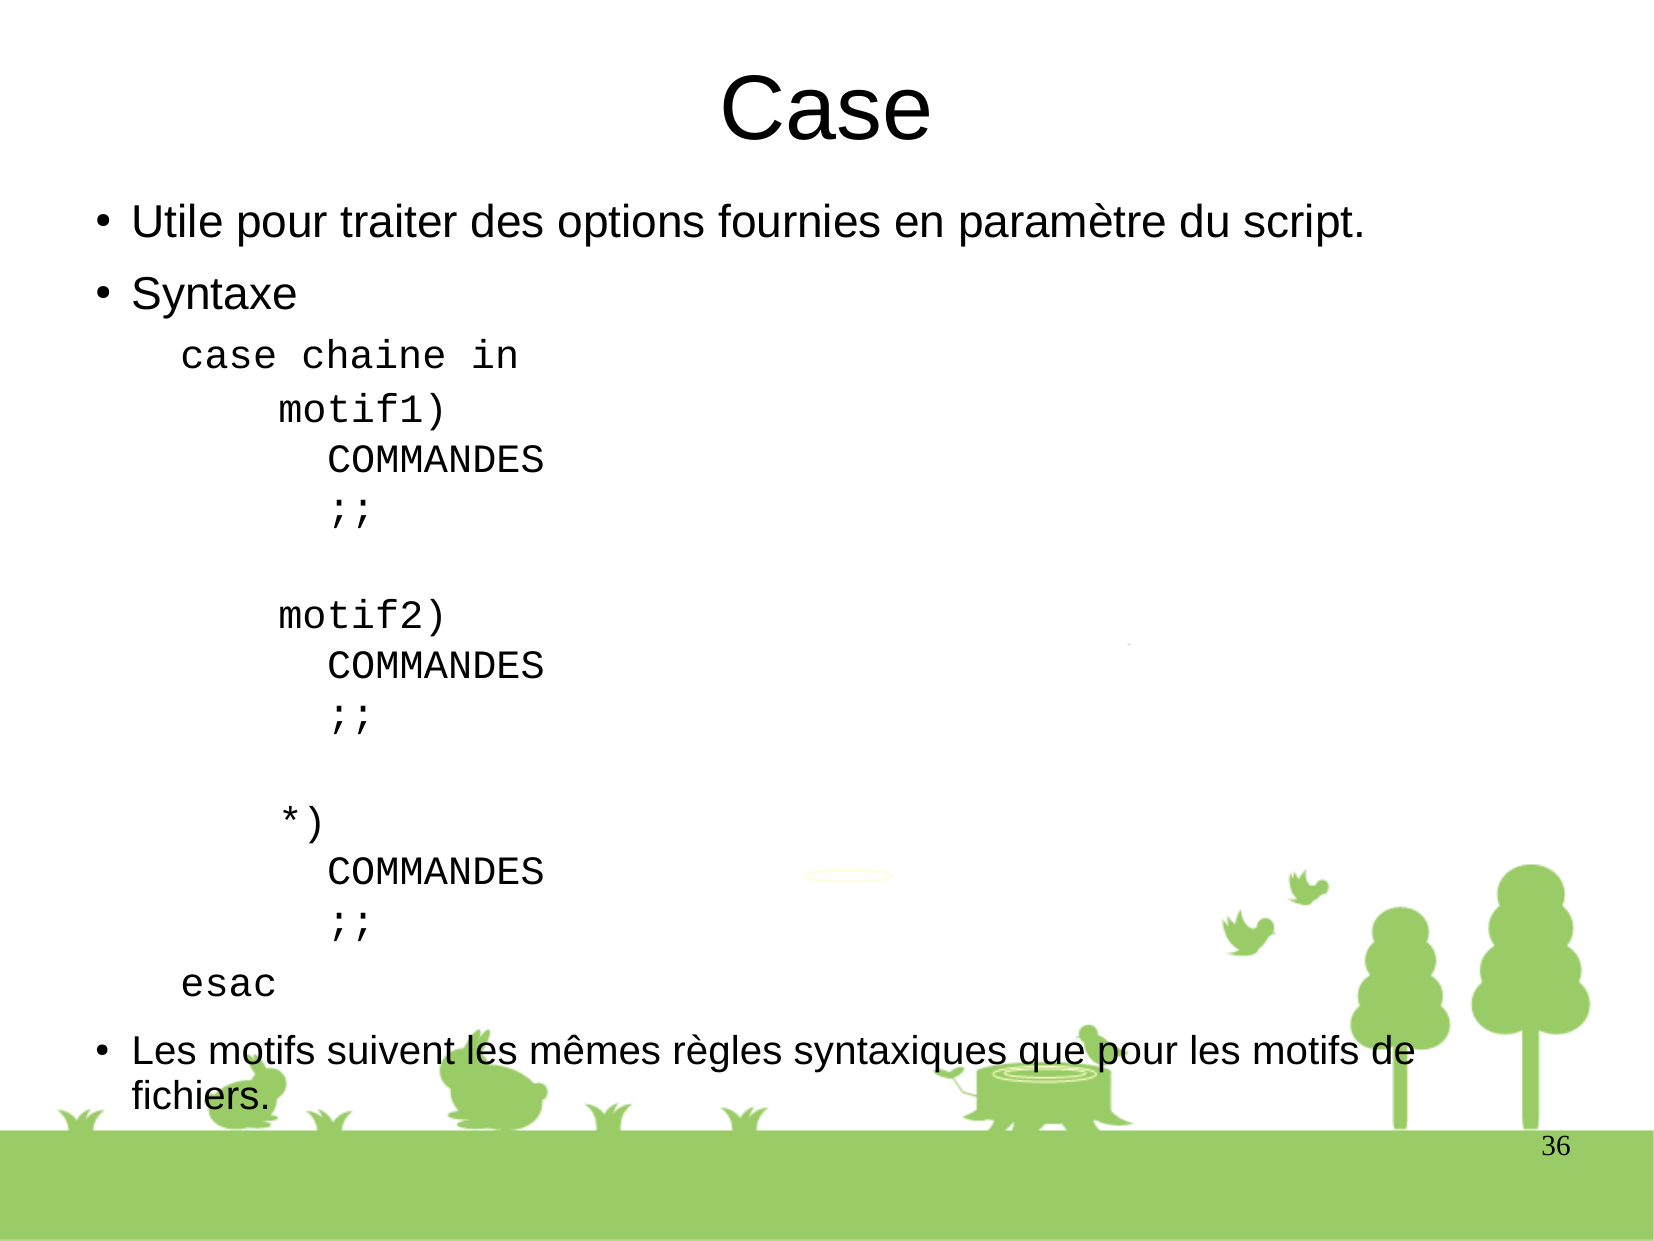

# Case
Utile pour traiter des options fournies en paramètre du script.
Syntaxe
case chaine in
motif1)
COMMANDES
;;
motif2)
COMMANDES
;;
*)
COMMANDES
;;
esac
Les motifs suivent les mêmes règles syntaxiques que pour les motifs de fichiers.
36